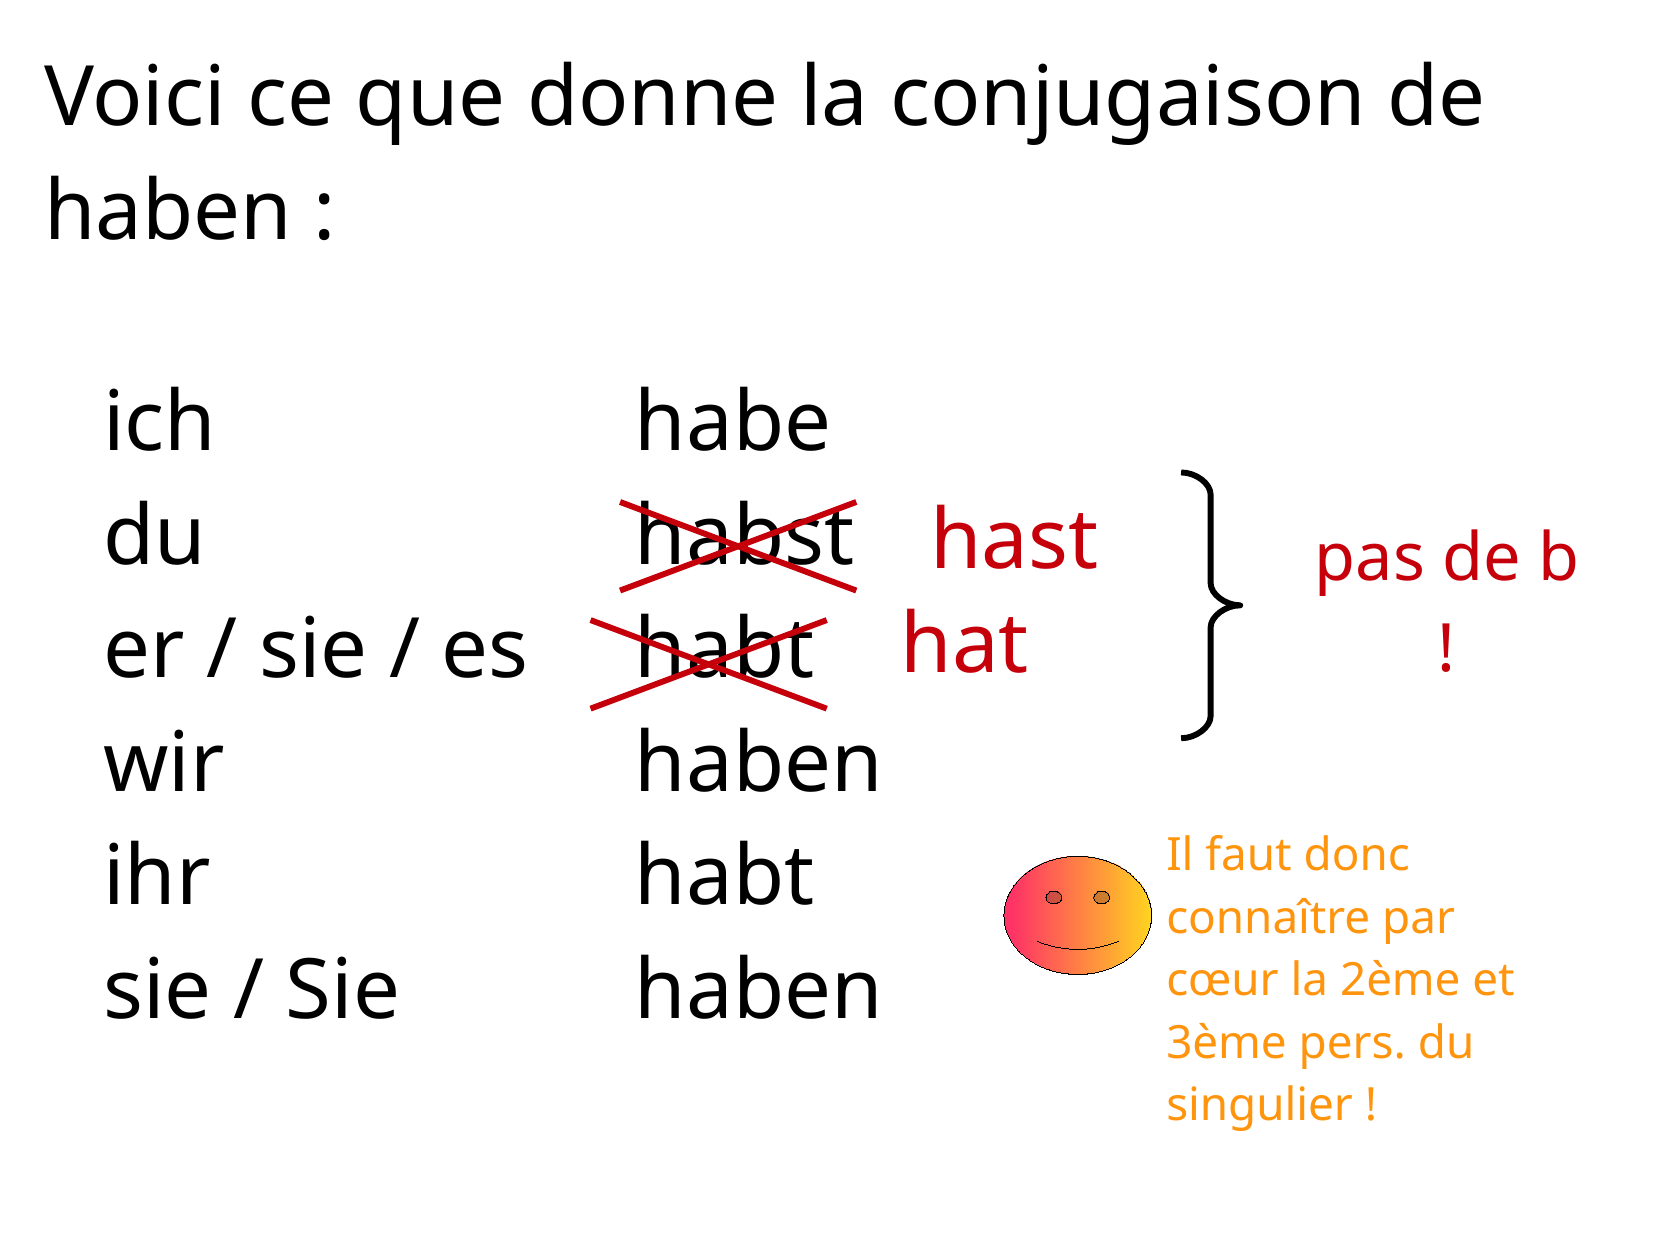

Voici ce que donne la conjugaison de haben :
ich
du
er / sie / es
wir
ihr
sie / Sie
habe
habst
habt
haben
habt
haben
hast
pas de b !
hat
Il faut donc connaître par cœur la 2ème et 3ème pers. du singulier !